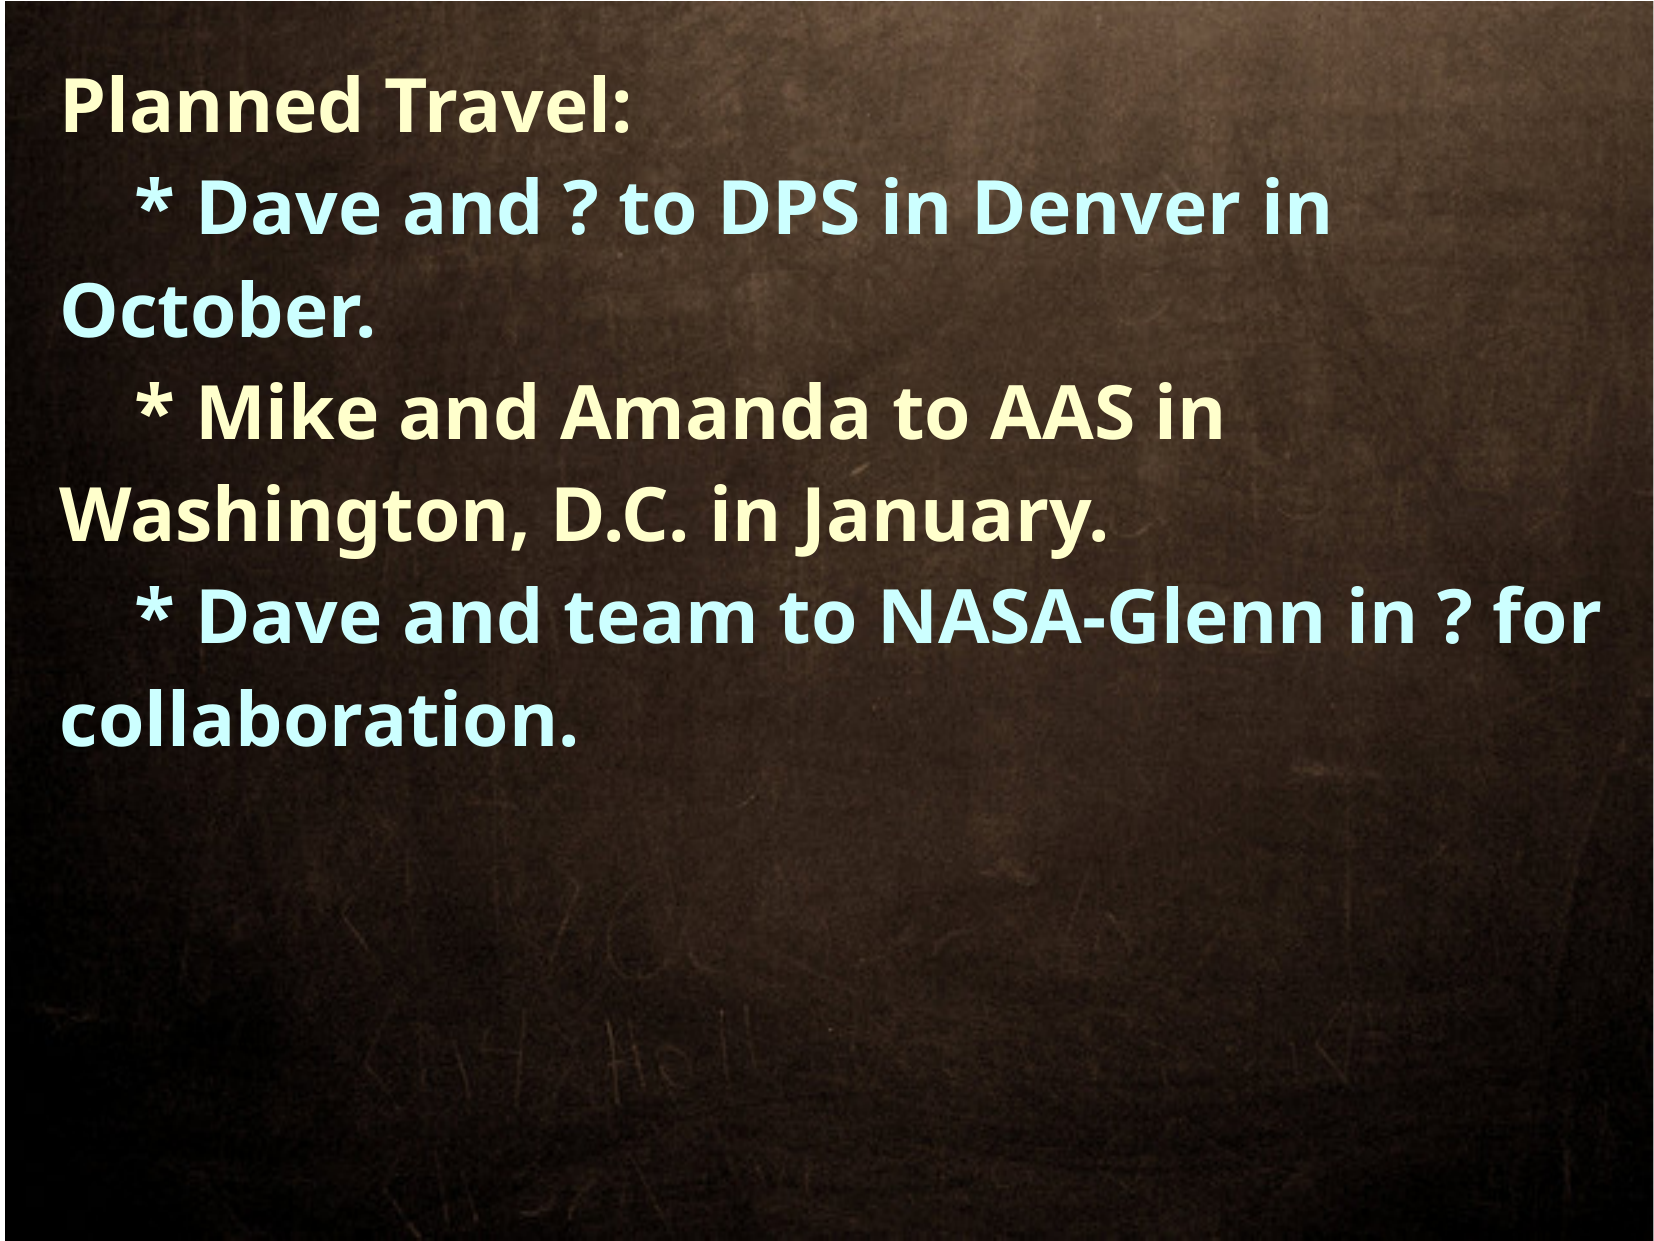

Planned Travel:
	* Dave and ? to DPS in Denver in October.
	* Mike and Amanda to AAS in Washington, D.C. in January.
	* Dave and team to NASA-Glenn in ? for collaboration.